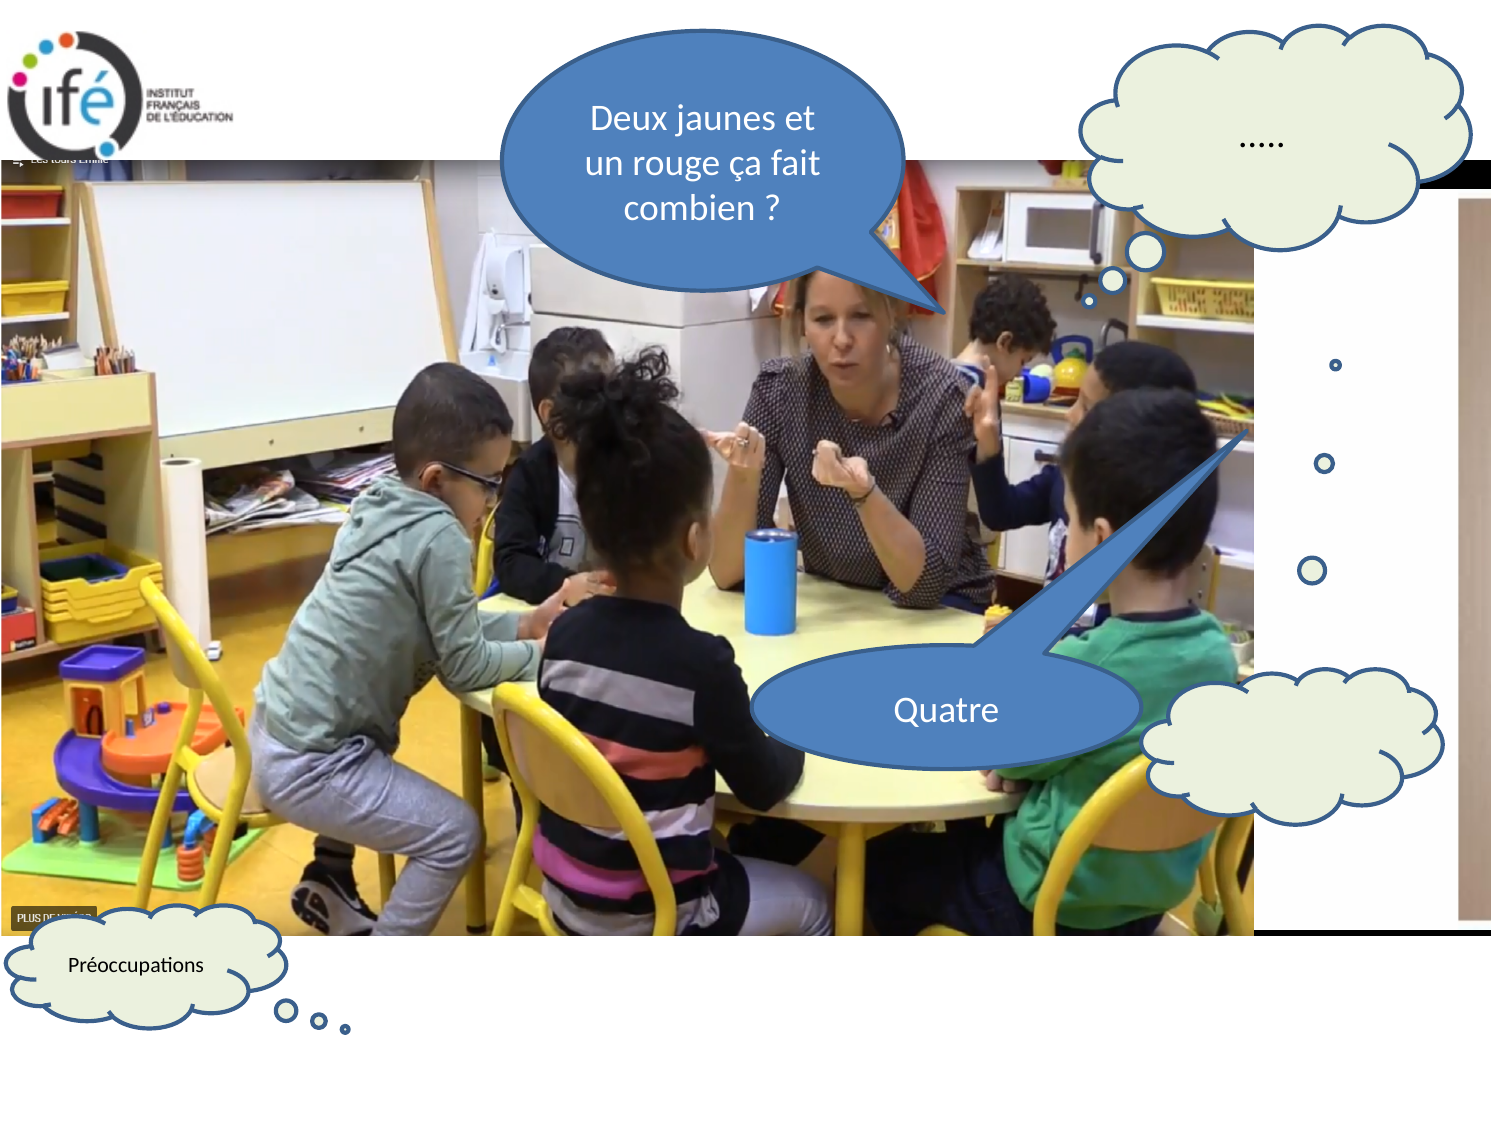

.....
Deux jaunes et un rouge ça fait combien ?
Quatre
Préoccupations